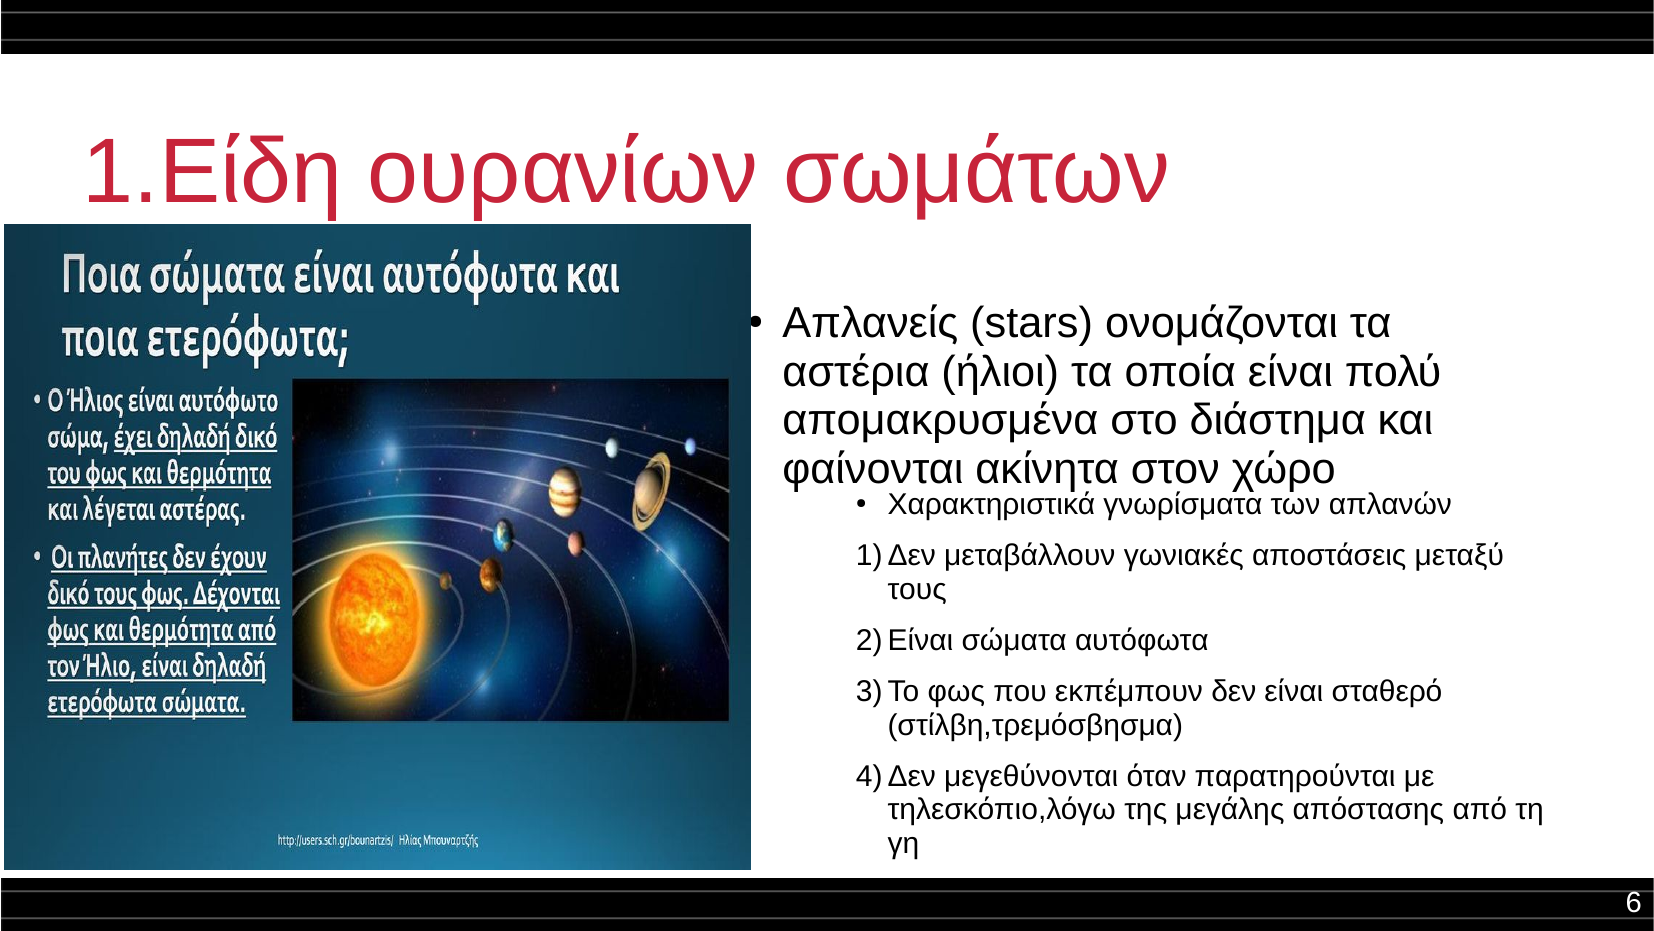

# 1.Είδη ουρανίων σωμάτων
Απλανείς (stars) ονομάζονται τα αστέρια (ήλιοι) τα οποία είναι πολύ απομακρυσμένα στο διάστημα και φαίνονται ακίνητα στον χώρο
Χαρακτηριστικά γνωρίσματα των απλανών
Δεν μεταβάλλουν γωνιακές αποστάσεις μεταξύ τους
Είναι σώματα αυτόφωτα
Το φως που εκπέμπουν δεν είναι σταθερό (στίλβη,τρεμόσβησμα)
Δεν μεγεθύνονται όταν παρατηρούνται με τηλεσκόπιο,λόγω της μεγάλης απόστασης από τη γη